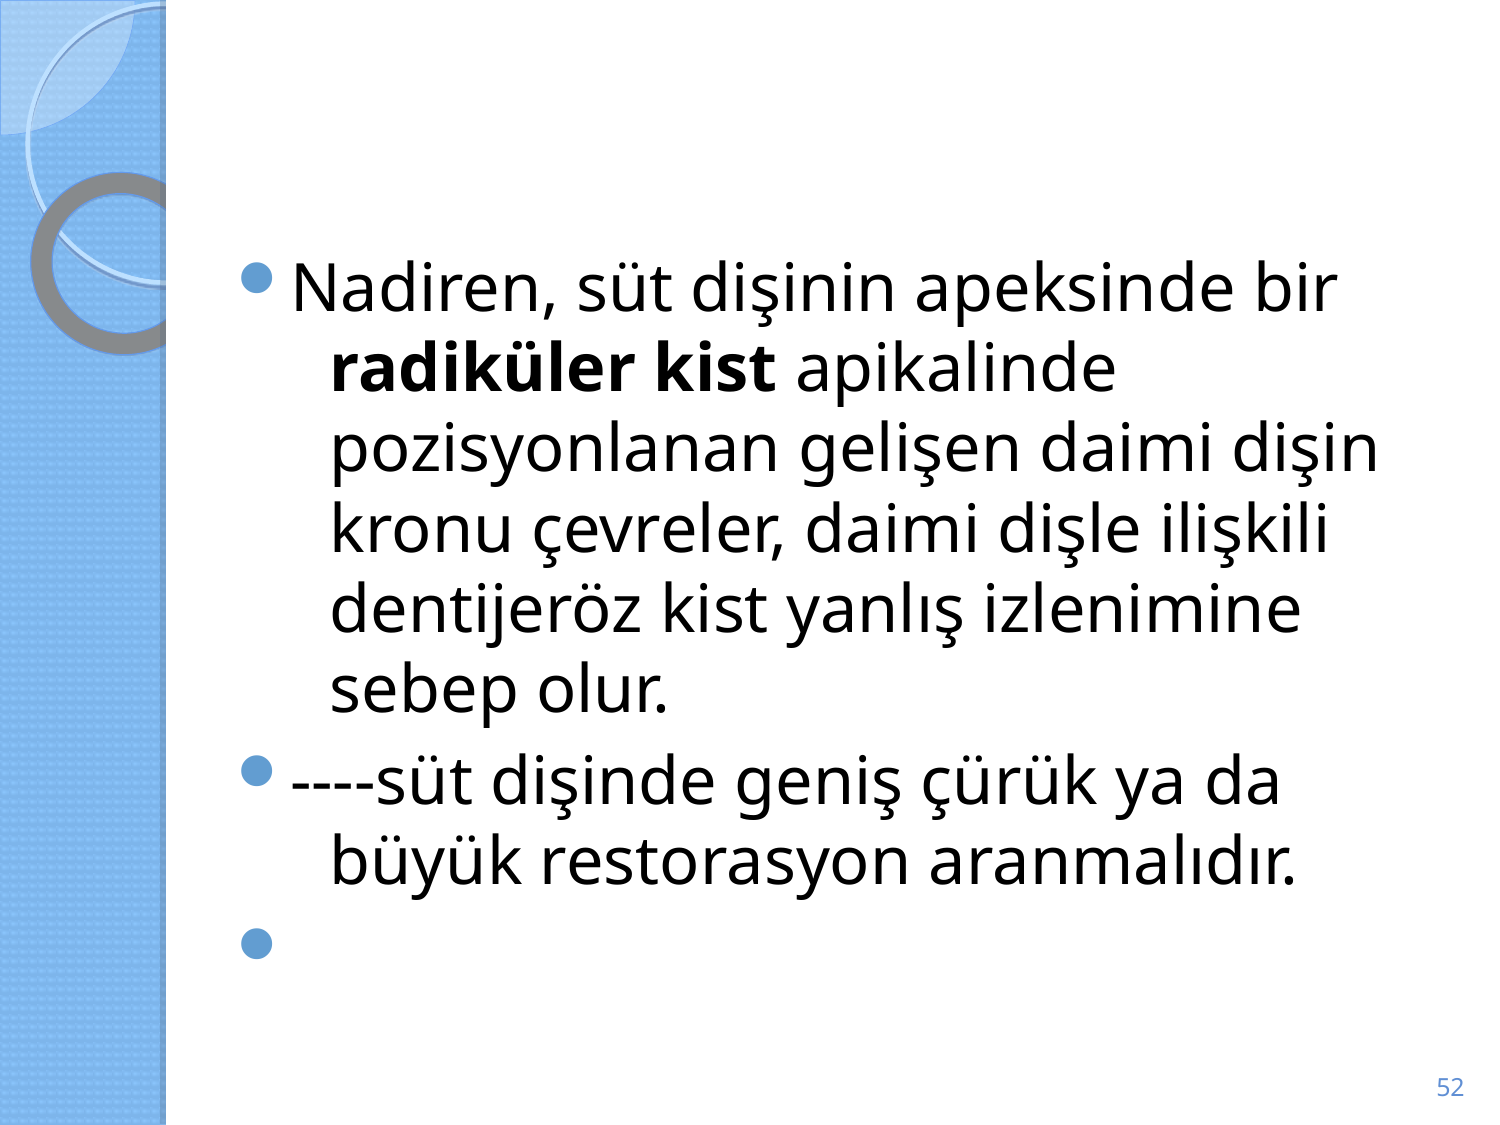

#
Nadiren, süt dişinin apeksinde bir radiküler kist apikalinde pozisyonlanan gelişen daimi dişin kronu çevreler, daimi dişle ilişkili dentijeröz kist yanlış izlenimine sebep olur.
----süt dişinde geniş çürük ya da büyük restorasyon aranmalıdır.